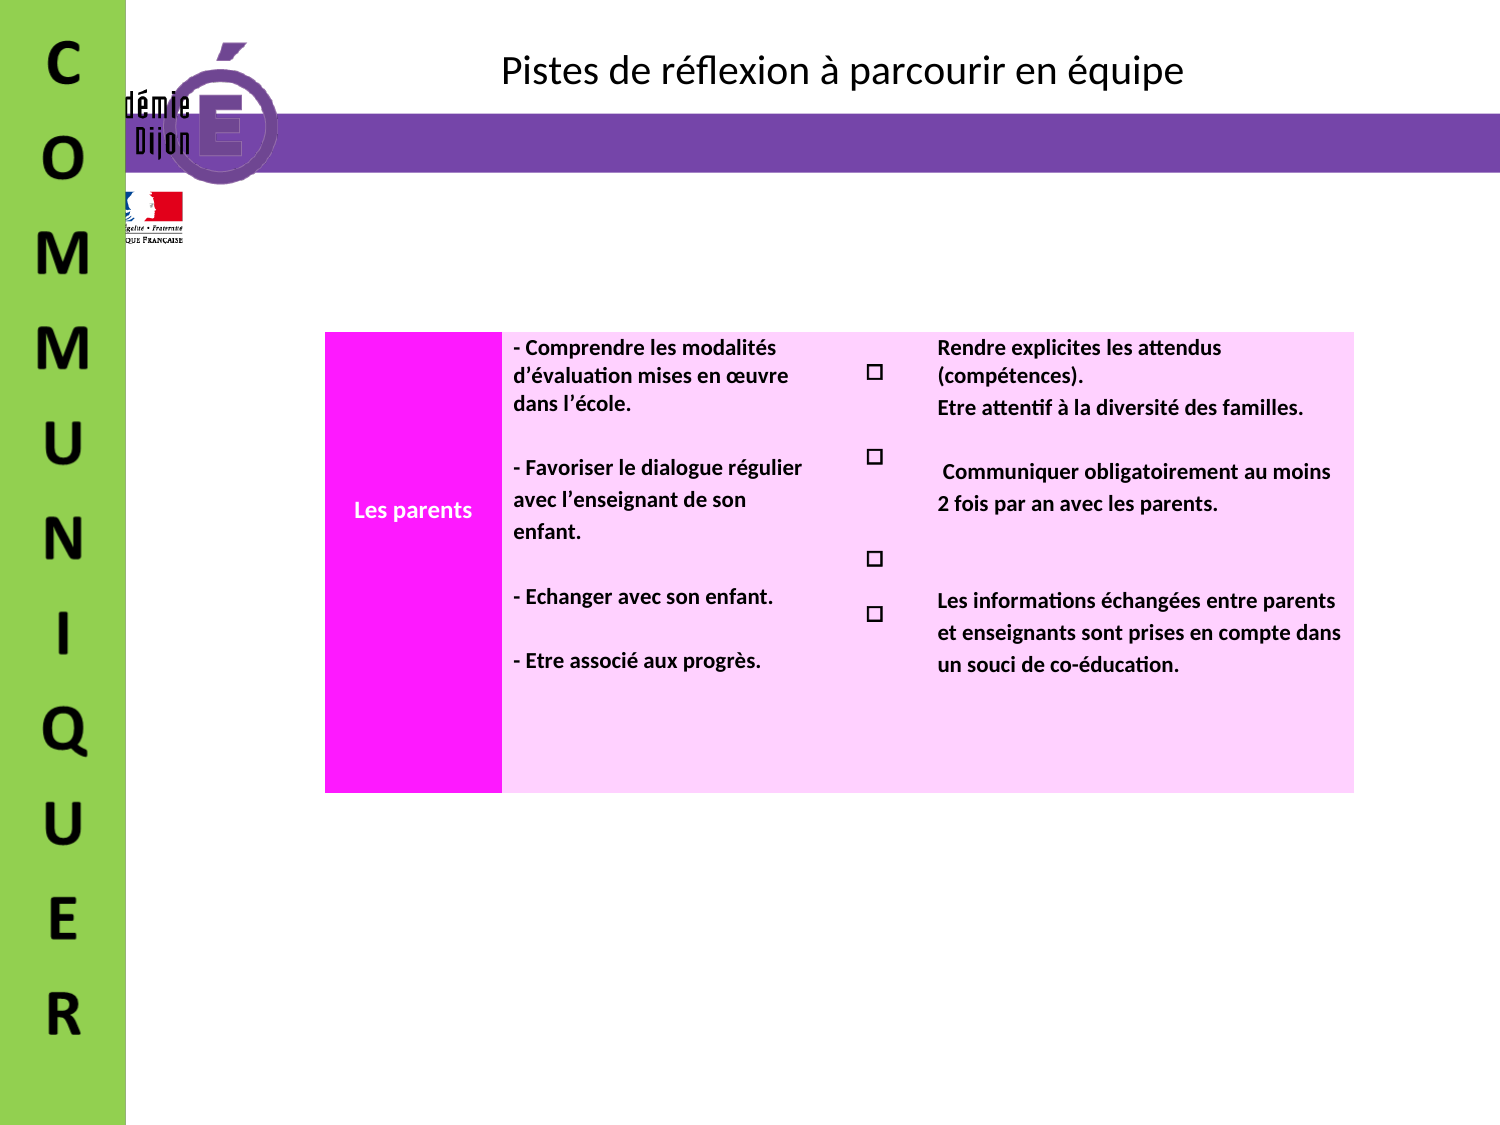

Pistes de réflexion à parcourir en équipe
| Les parents | - Comprendre les modalités d’évaluation mises en œuvre dans l’école.   - Favoriser le dialogue régulier avec l’enseignant de son enfant.   - Echanger avec son enfant.   - Etre associé aux progrès. |               | Rendre explicites les attendus (compétences). Etre attentif à la diversité des familles.    Communiquer obligatoirement au moins 2 fois par an avec les parents.     Les informations échangées entre parents et enseignants sont prises en compte dans un souci de co-éducation. |
| --- | --- | --- | --- |